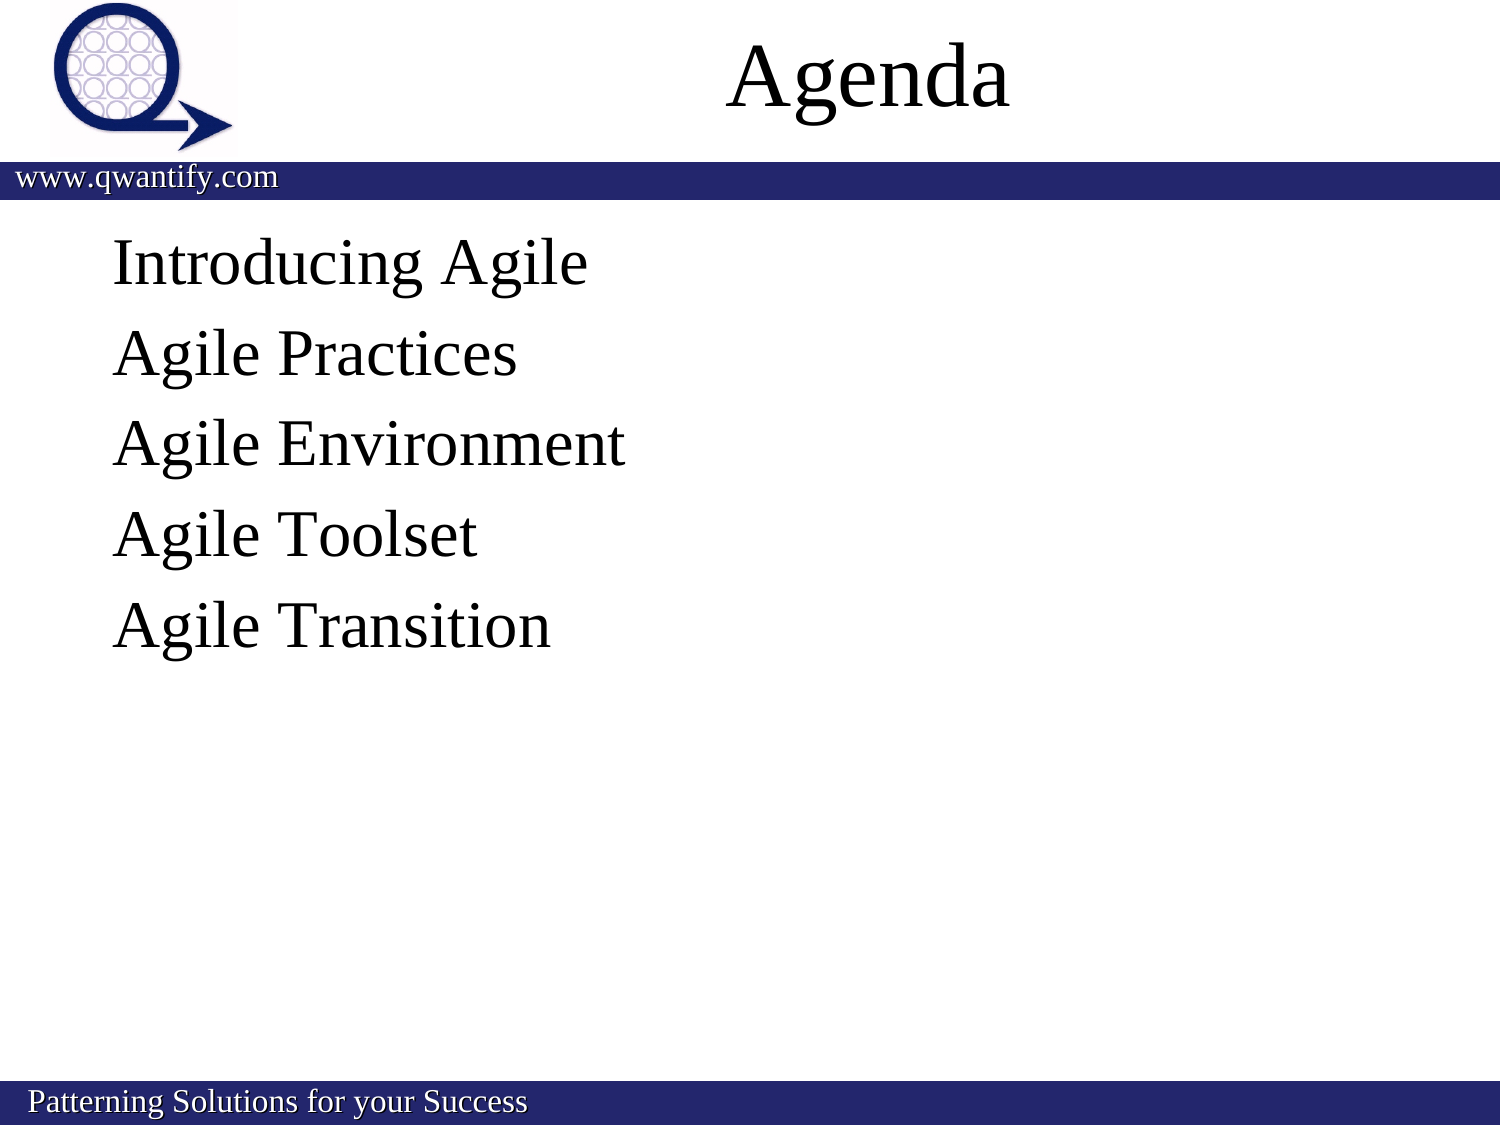

# Agenda
Introducing Agile
Agile Practices
Agile Environment
Agile Toolset
Agile Transition